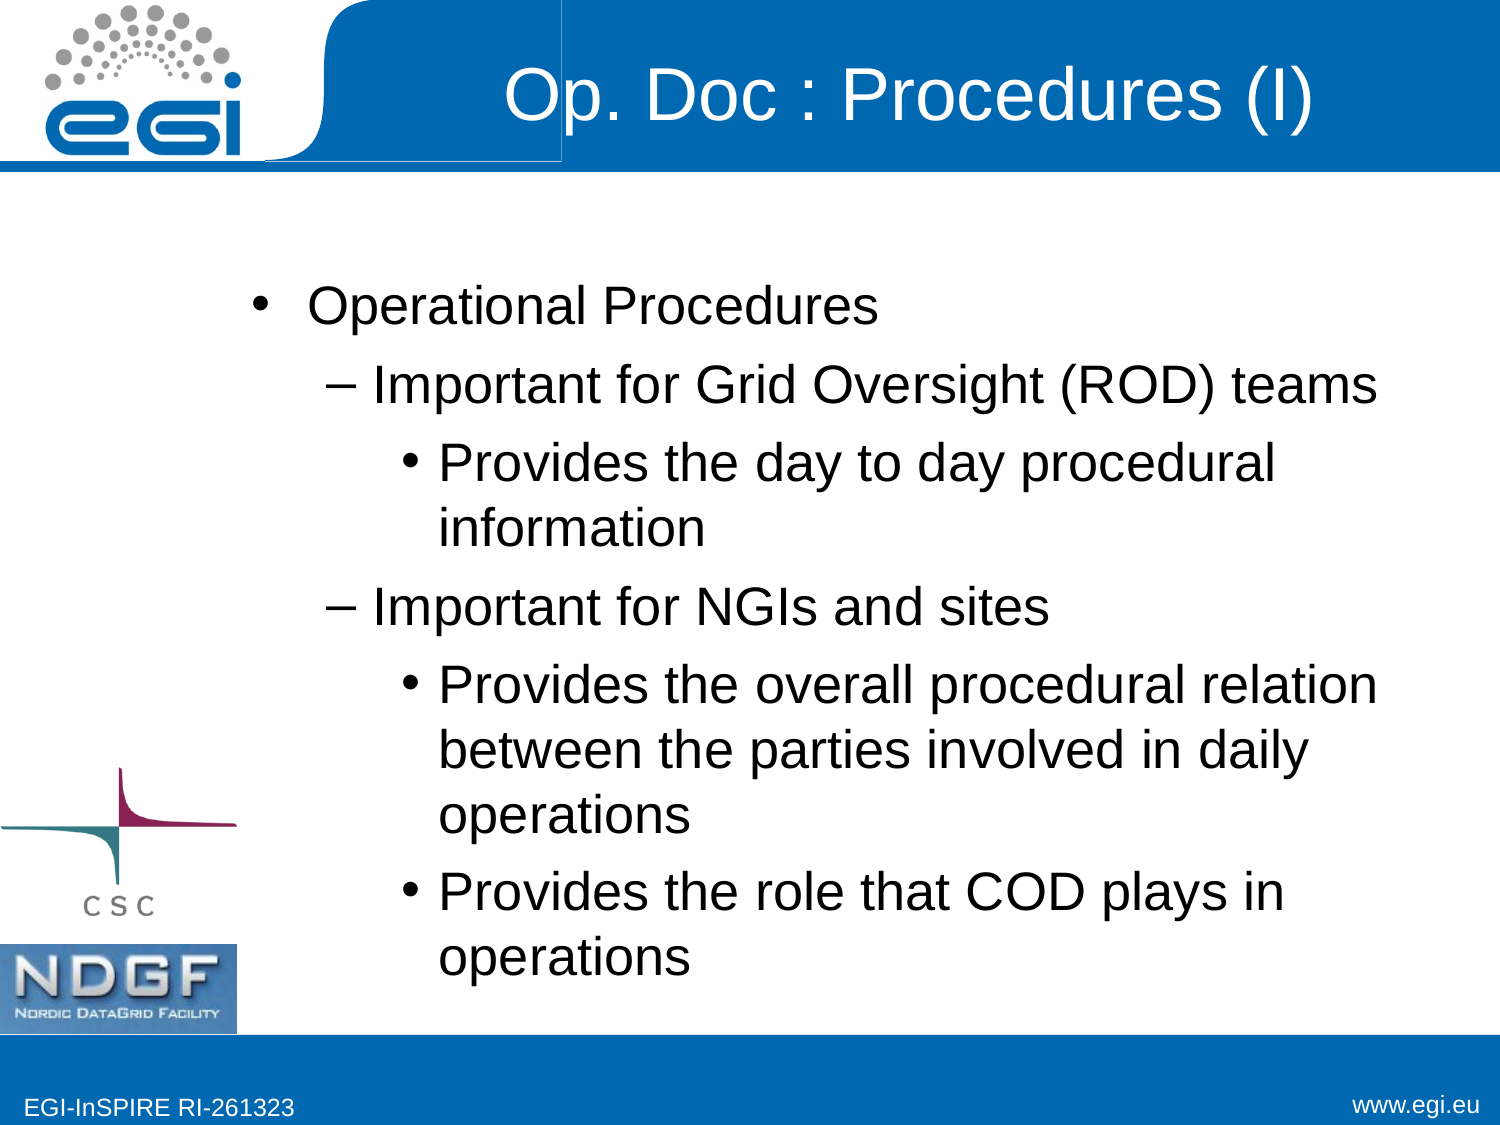

# Op. Doc : Procedures (I)
Operational Procedures
Important for Grid Oversight (ROD) teams
Provides the day to day procedural information
Important for NGIs and sites
Provides the overall procedural relation between the parties involved in daily operations
Provides the role that COD plays in operations